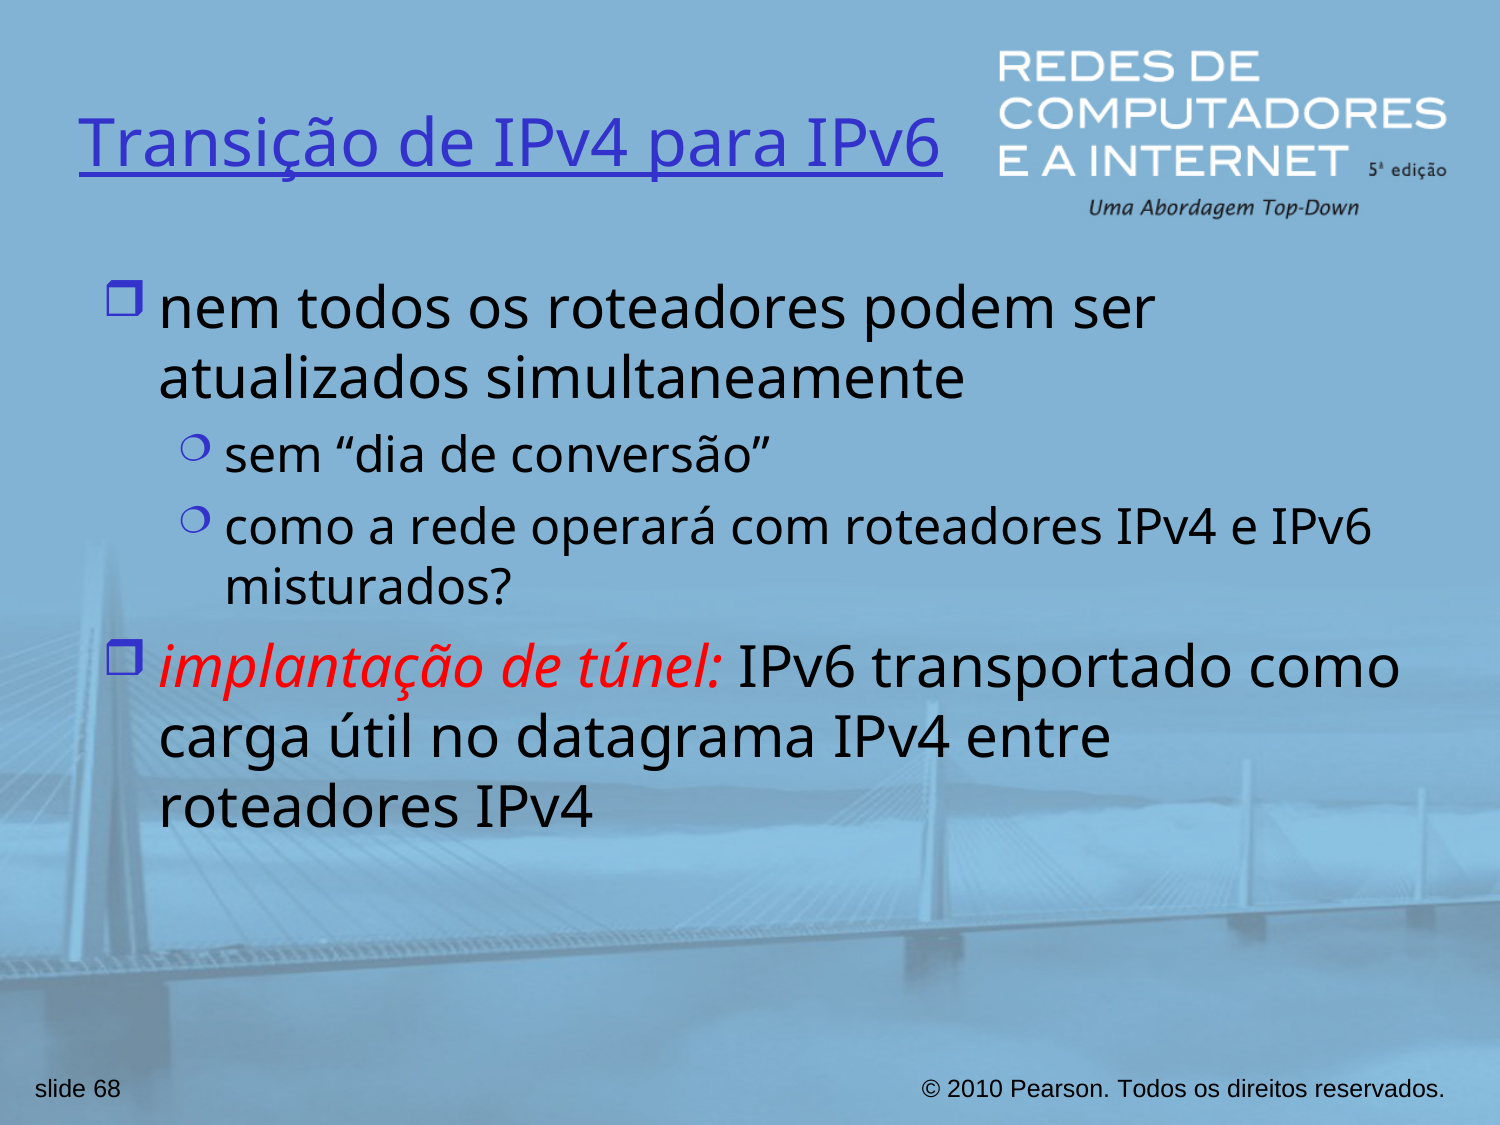

# Transição de IPv4 para IPv6
nem todos os roteadores podem ser atualizados simultaneamente
sem “dia de conversão”
como a rede operará com roteadores IPv4 e IPv6 misturados?
implantação de túnel: IPv6 transportado como carga útil no datagrama IPv4 entre roteadores IPv4